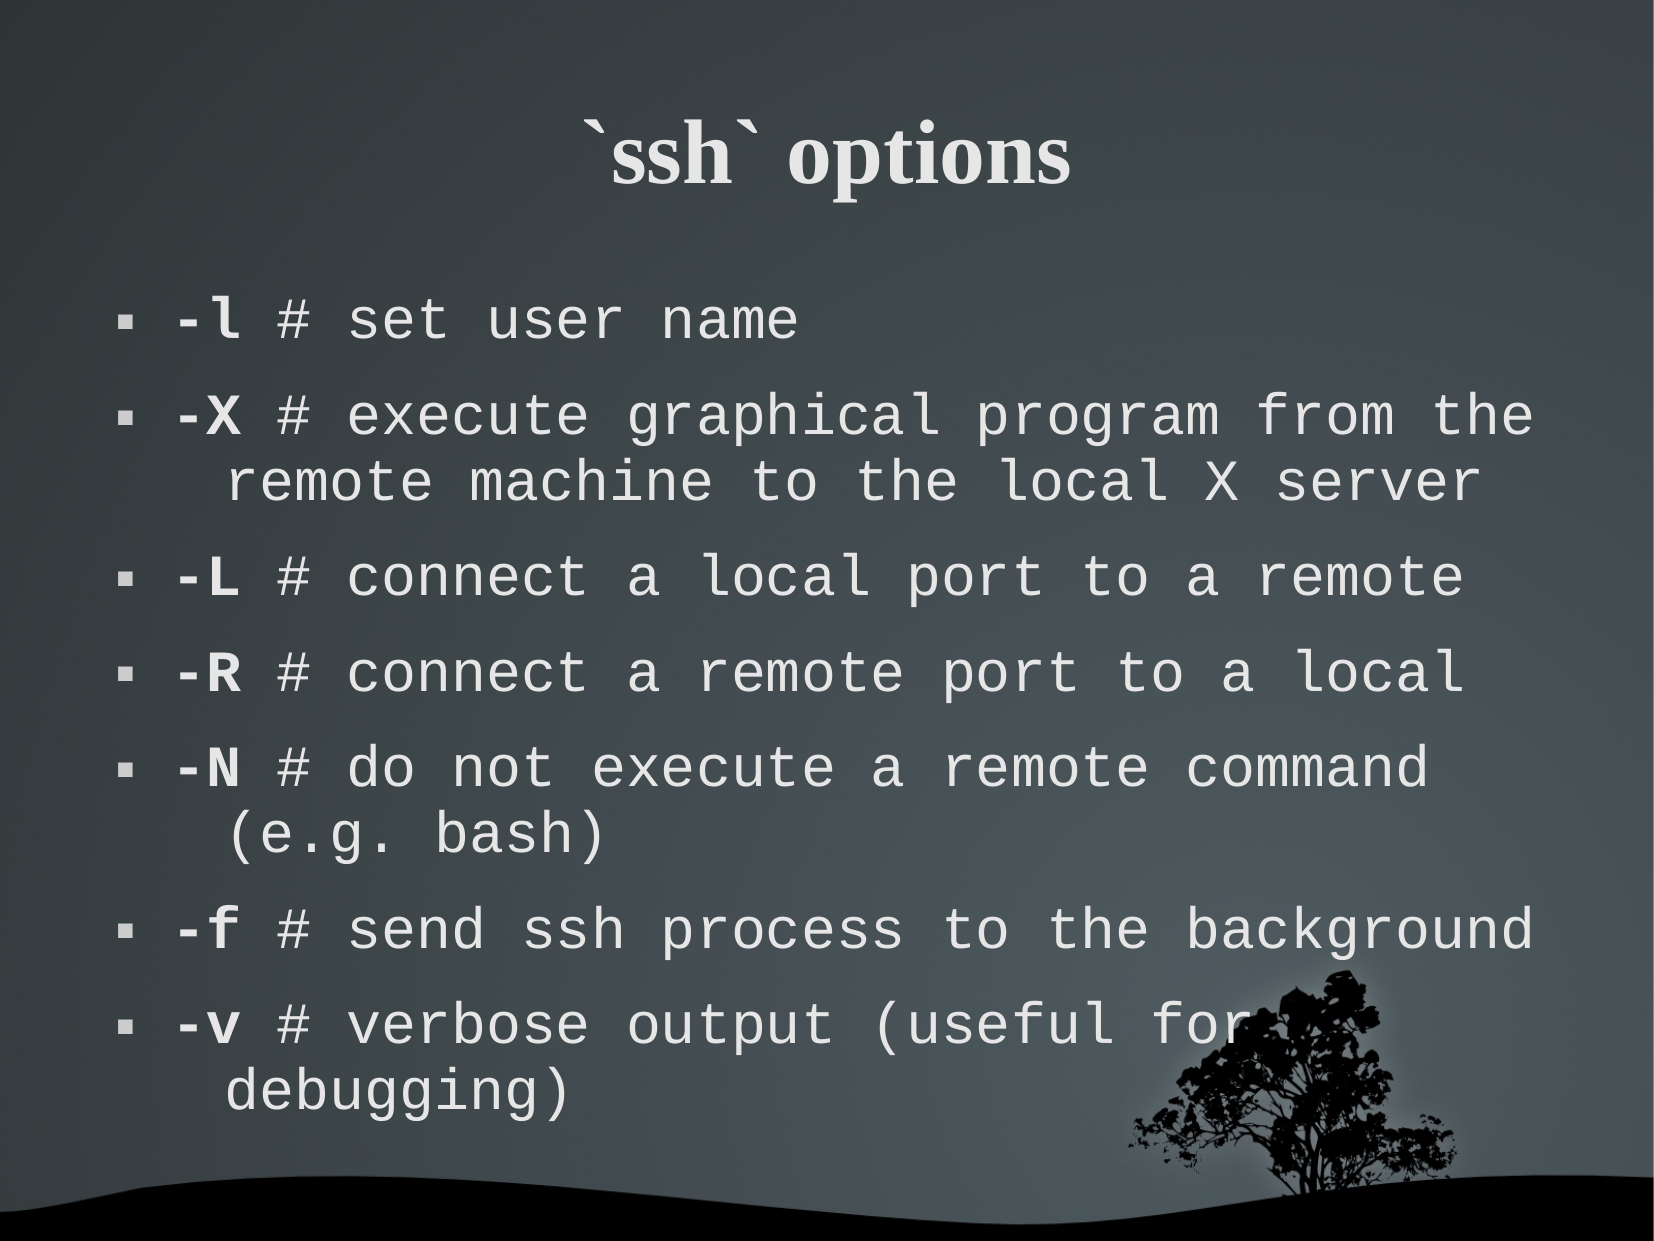

# `ssh` options
-l # set user name
-Χ # execute graphical program from the remote machine to the local X server
-L # connect a local port to a remote
-R # connect a remote port to a local
-Ν # do not execute a remote command (e.g. bash)
-f # send ssh process to the background
-v # verbose output (useful for debugging)